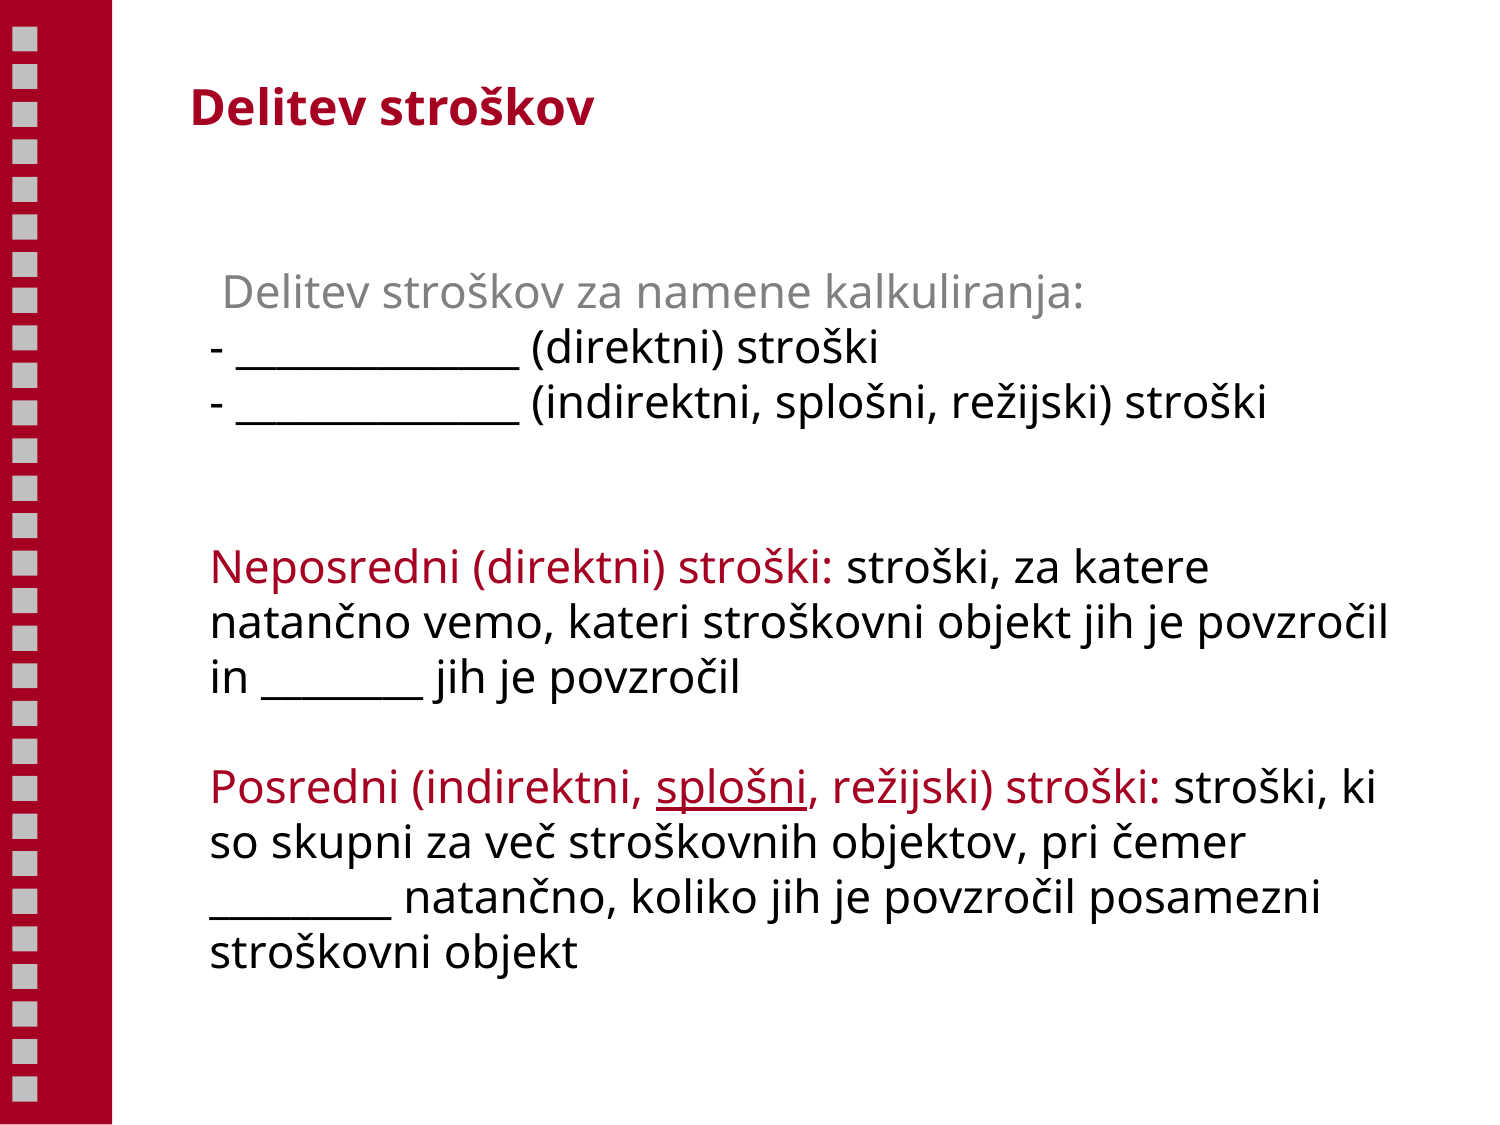

# Delitev stroškov
 Delitev stroškov za namene kalkuliranja:
- ______________ (direktni) stroški
- ______________ (indirektni, splošni, režijski) stroški
Neposredni (direktni) stroški: stroški, za katere natančno vemo, kateri stroškovni objekt jih je povzročil in ________ jih je povzročil
Posredni (indirektni, splošni, režijski) stroški: stroški, ki so skupni za več stroškovnih objektov, pri čemer _________ natančno, koliko jih je povzročil posamezni stroškovni objekt